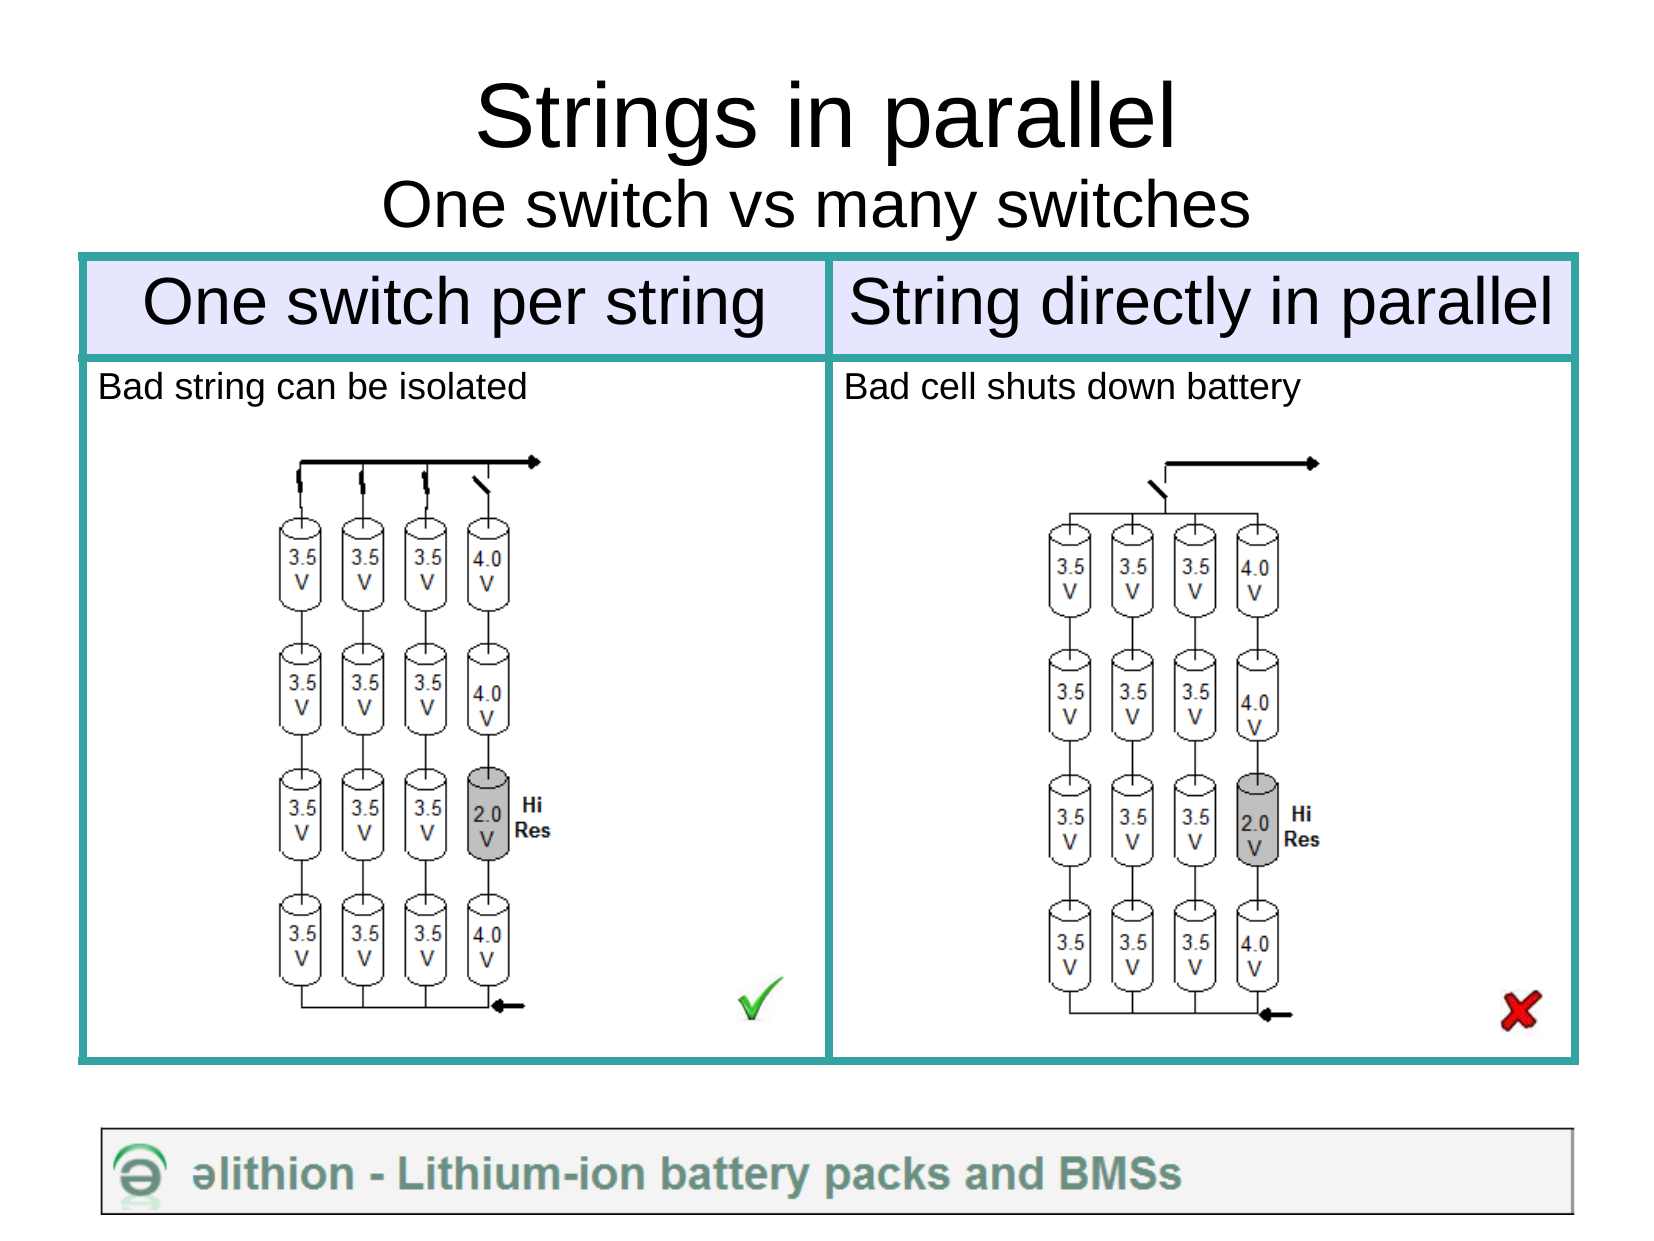

# Strings in parallel One switch vs many switches
| One switch per string | String directly in parallel |
| --- | --- |
| Bad string can be isolated | Bad cell shuts down battery |